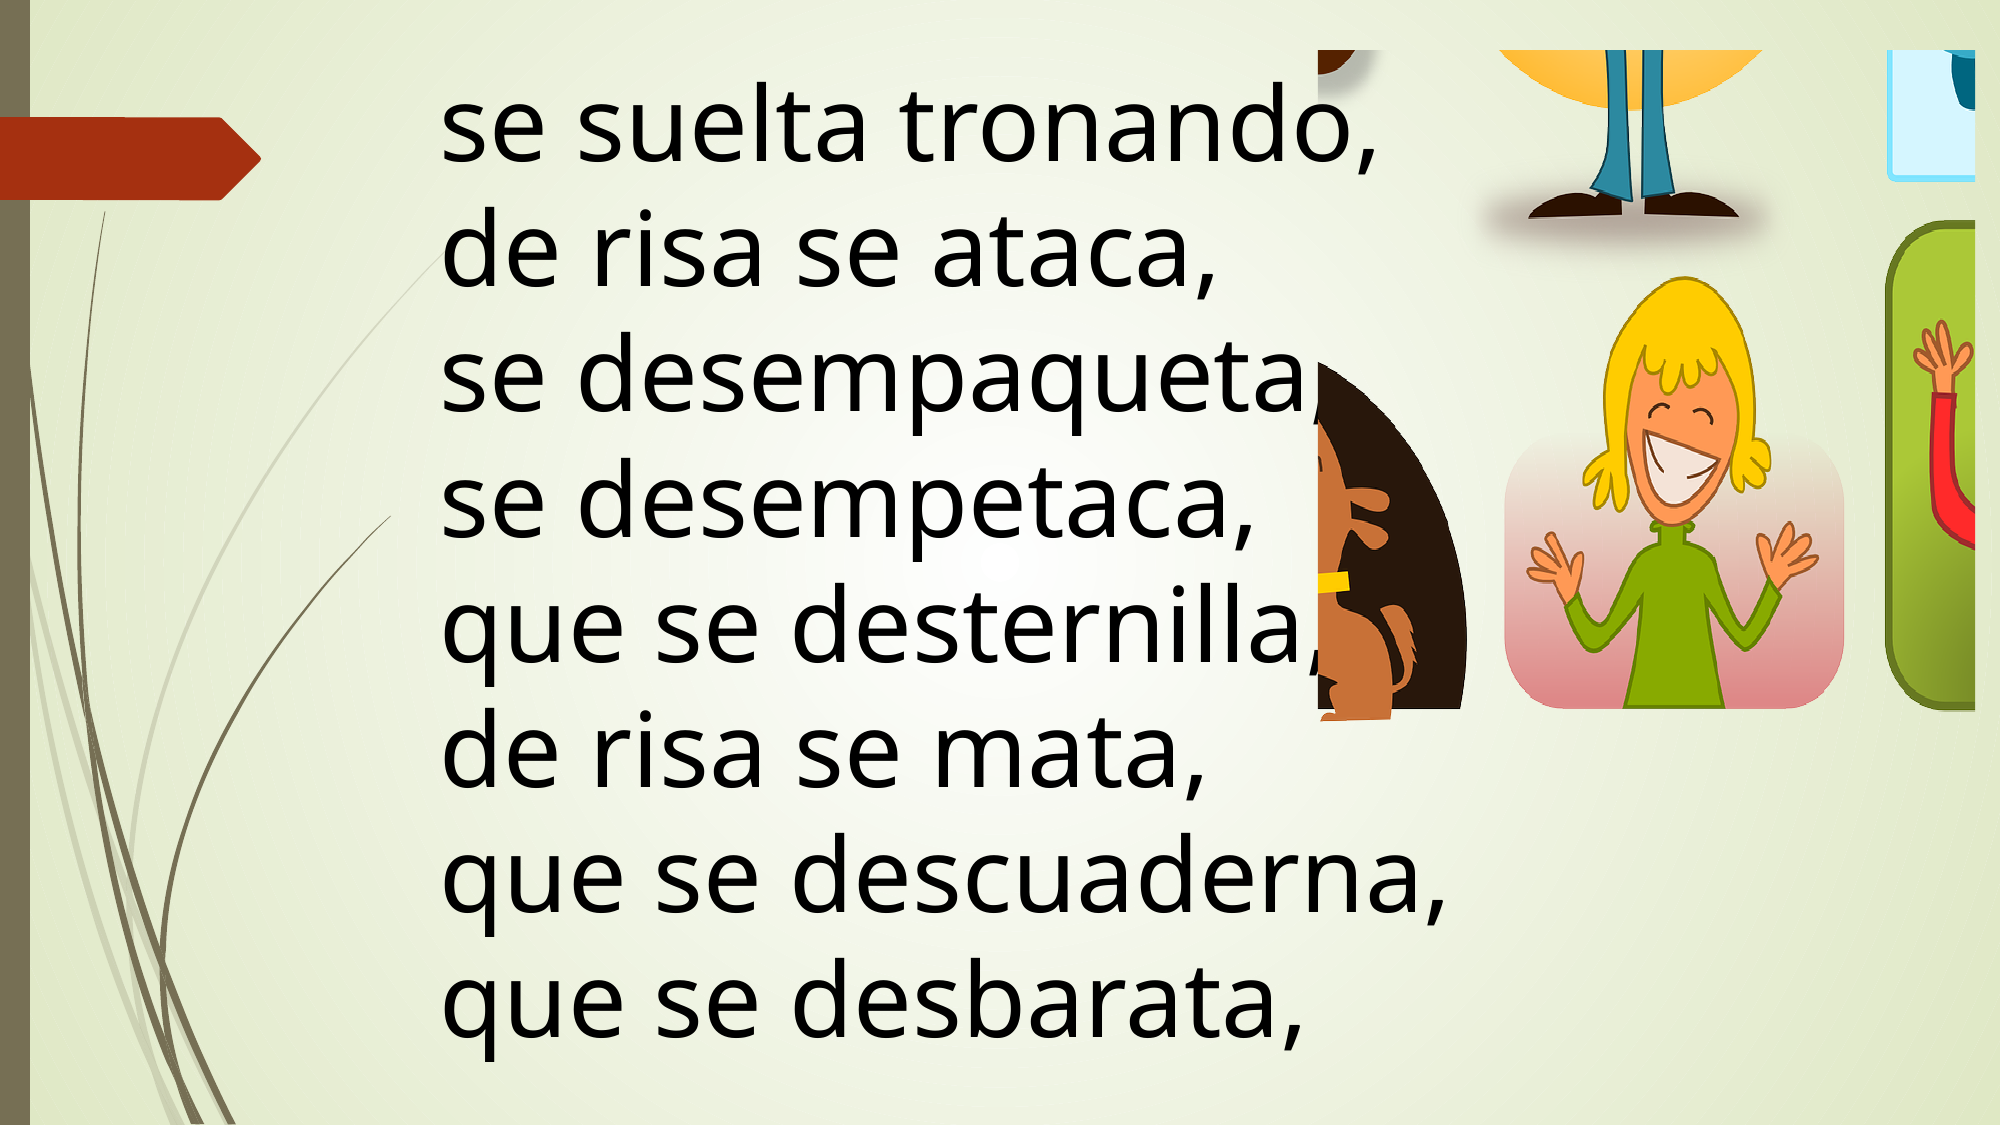

# se suelta tronando, de risa se ataca, se desempaqueta, se desempetaca, que se desternilla, de risa se mata, que se descuaderna, que se desbarata,